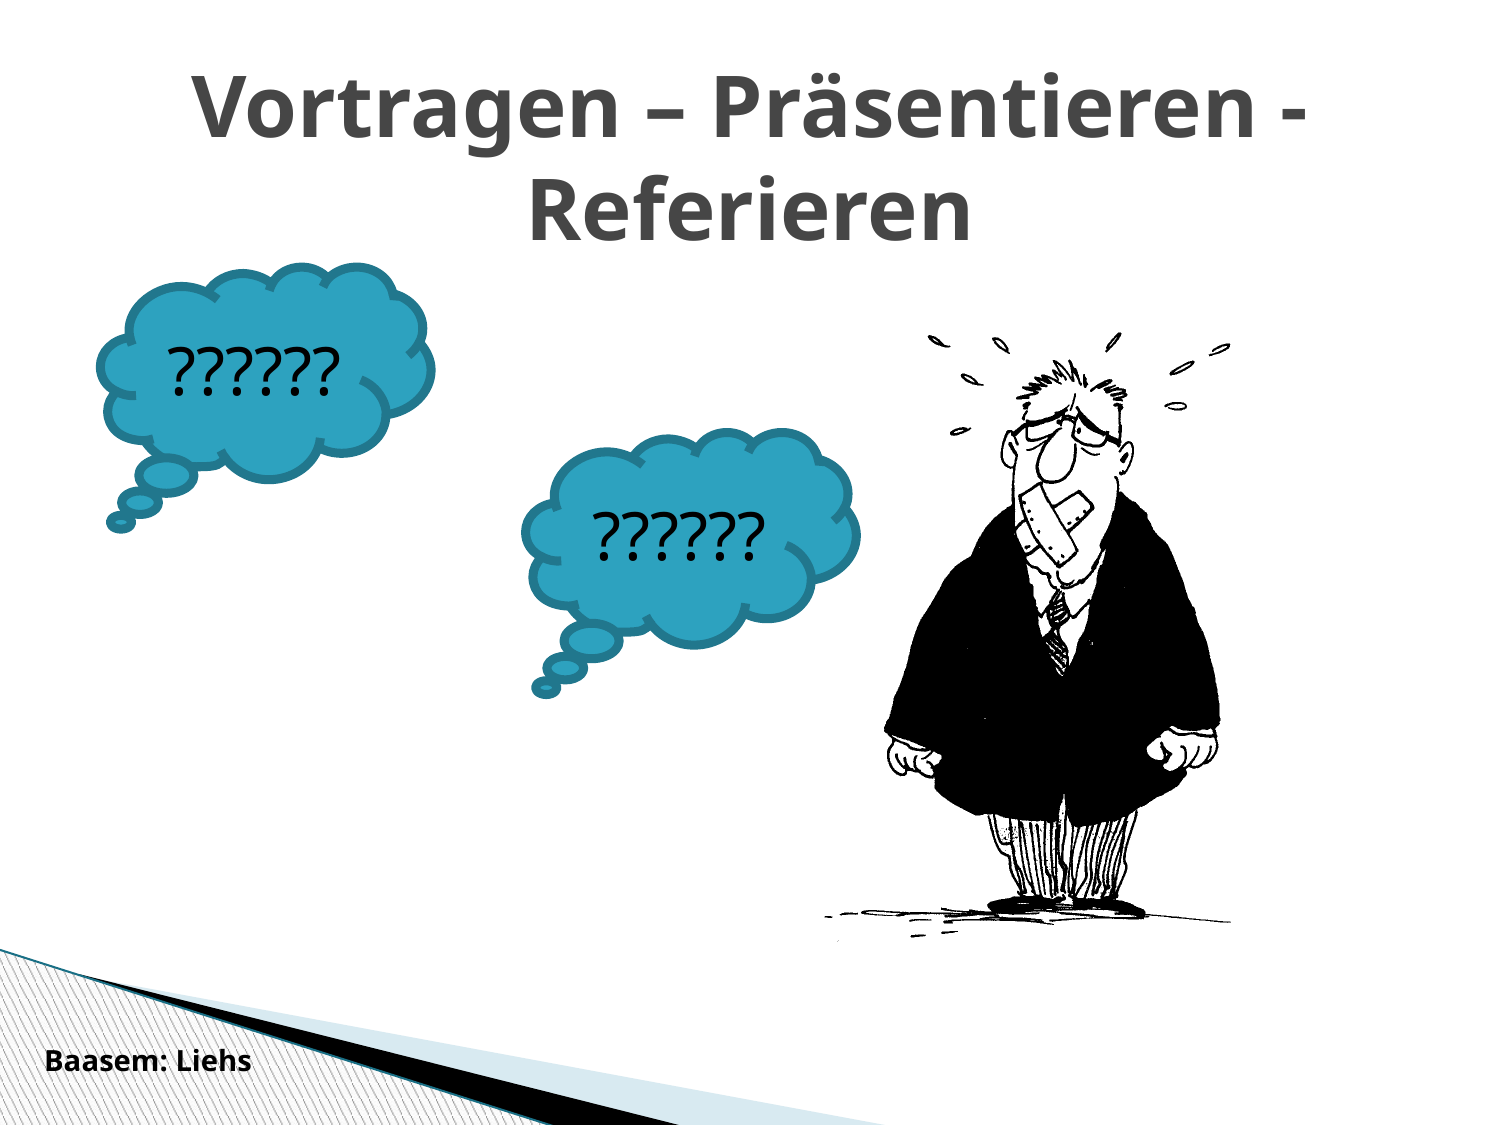

# Vortragen – Präsentieren - Referieren
??????
??????
Baasem: Liehs